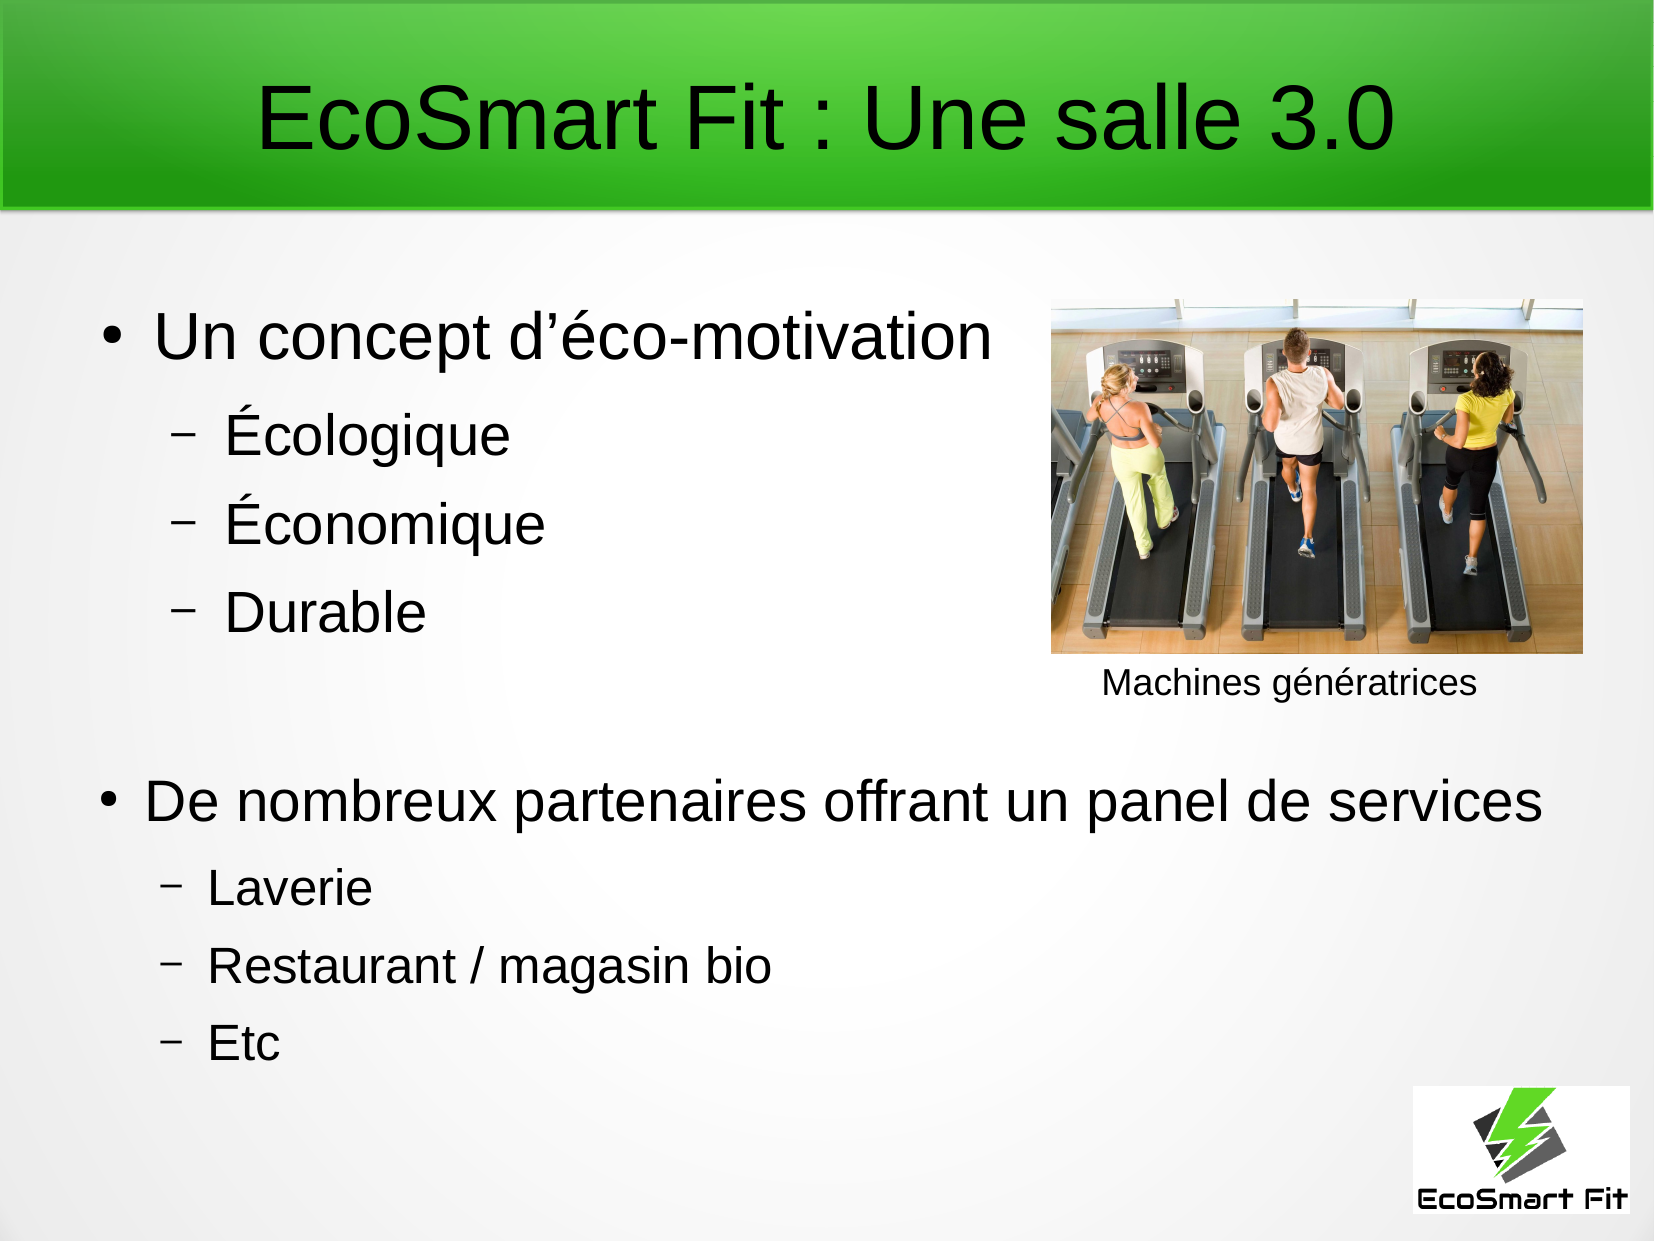

# EcoSmart Fit : Une salle 3.0
Un concept d’éco-motivation
Écologique
Économique
Durable
Machines génératrices
De nombreux partenaires offrant un panel de services
Laverie
Restaurant / magasin bio
Etc